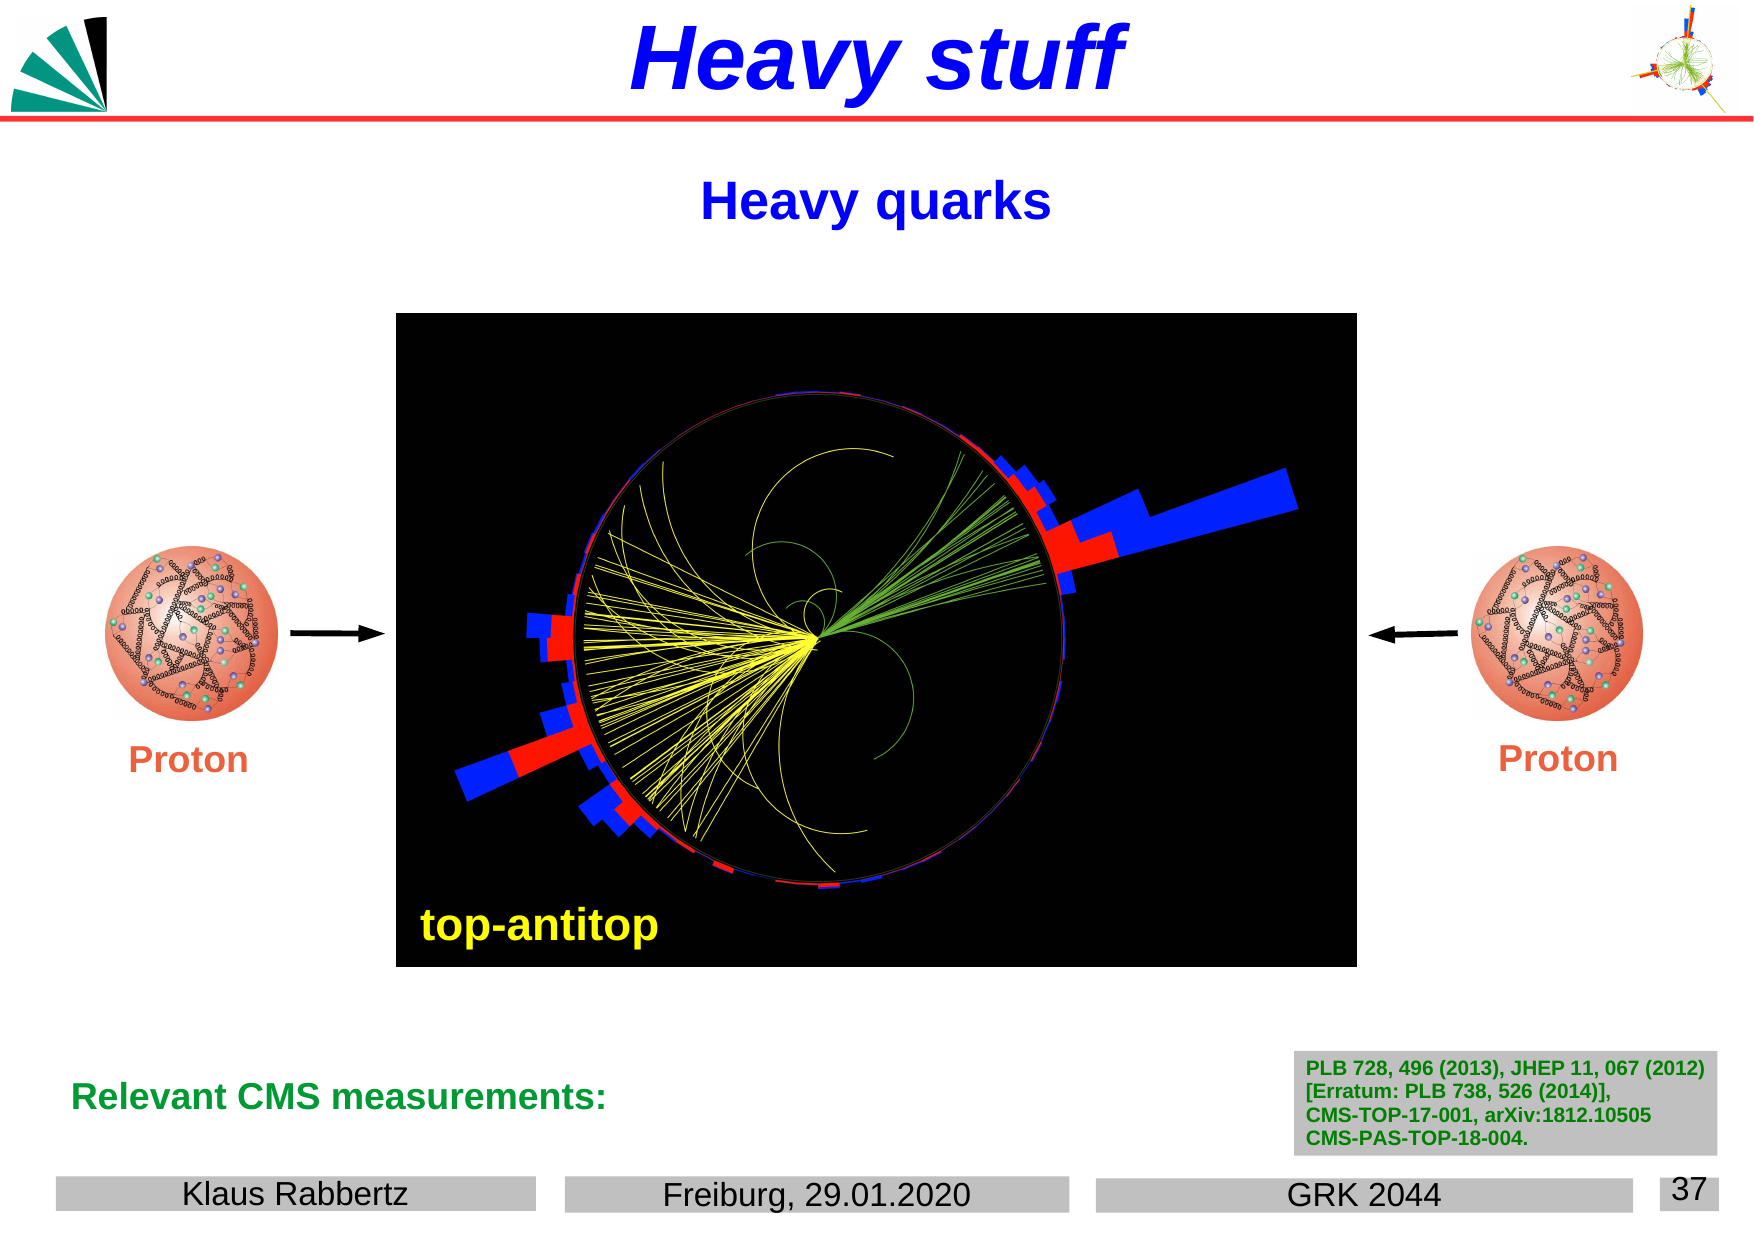

# Heavy stuff
Heavy quarks
Proton
Proton
top-antitop
PLB 728, 496 (2013), JHEP 11, 067 (2012)
[Erratum: PLB 738, 526 (2014)],
CMS-TOP-17-001, arXiv:1812.10505
CMS-PAS-TOP-18-004.
Relevant CMS measurements: